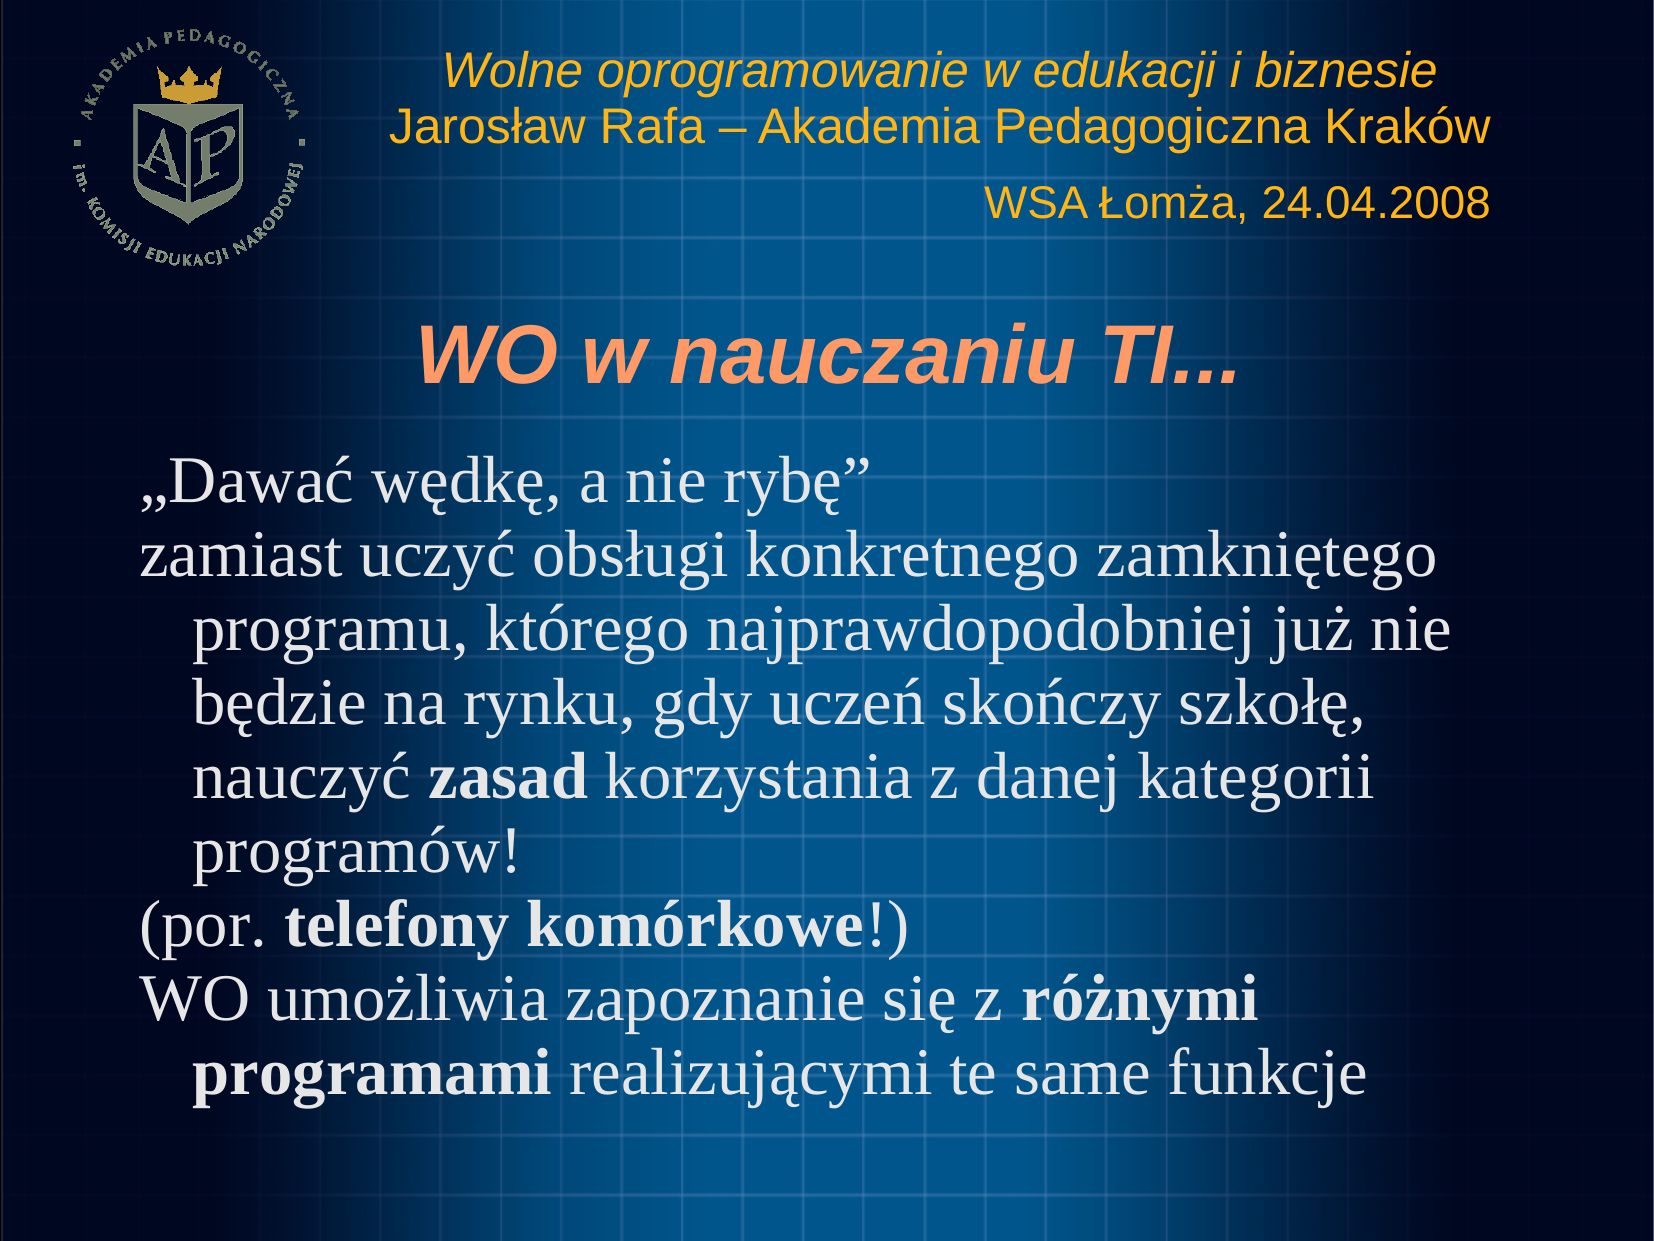

# WO w nauczaniu TI...
„Dawać wędkę, a nie rybę”
zamiast uczyć obsługi konkretnego zamkniętego programu, którego najprawdopodobniej już nie będzie na rynku, gdy uczeń skończy szkołę, nauczyć zasad korzystania z danej kategorii programów!
(por. telefony komórkowe!)
WO umożliwia zapoznanie się z różnymi programami realizującymi te same funkcje